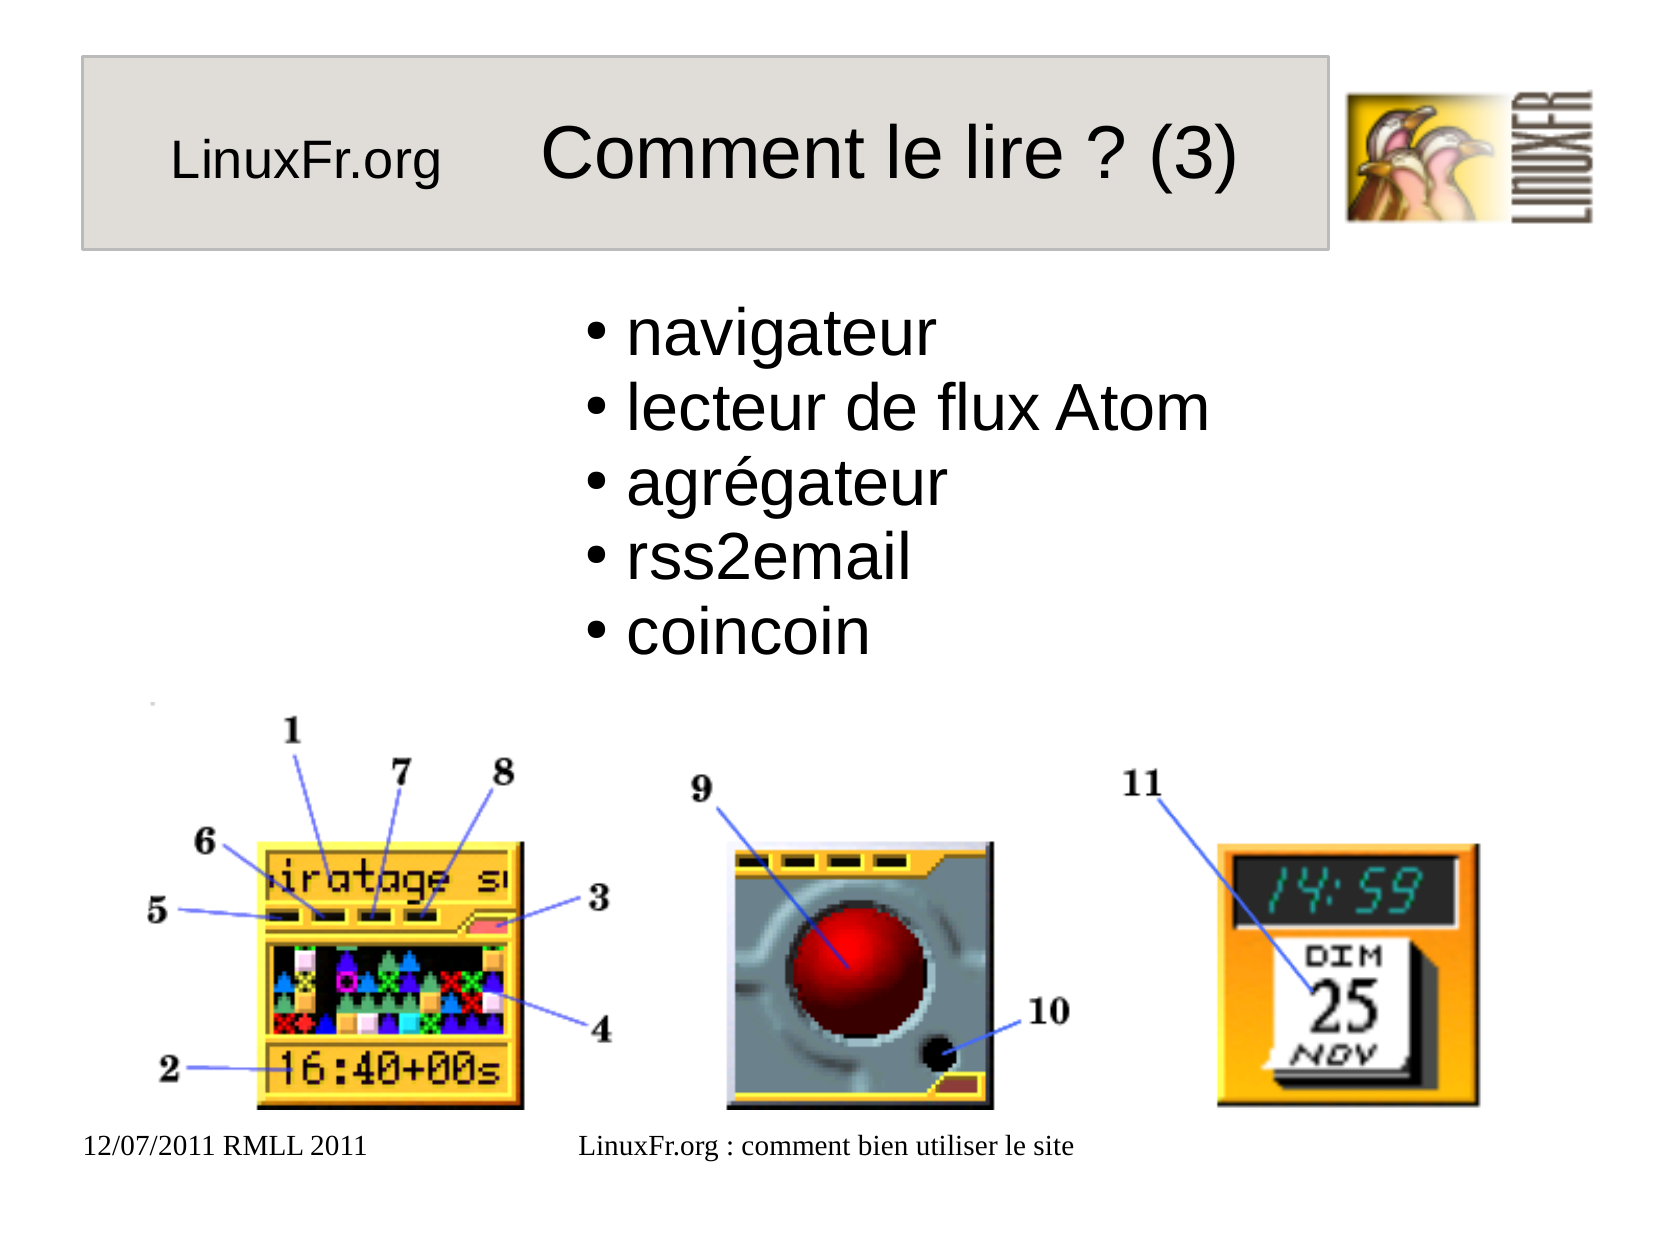

# LinuxFr.org		Comment le lire ? (3)
 navigateur
 lecteur de flux Atom
 agrégateur
 rss2email
 coincoin